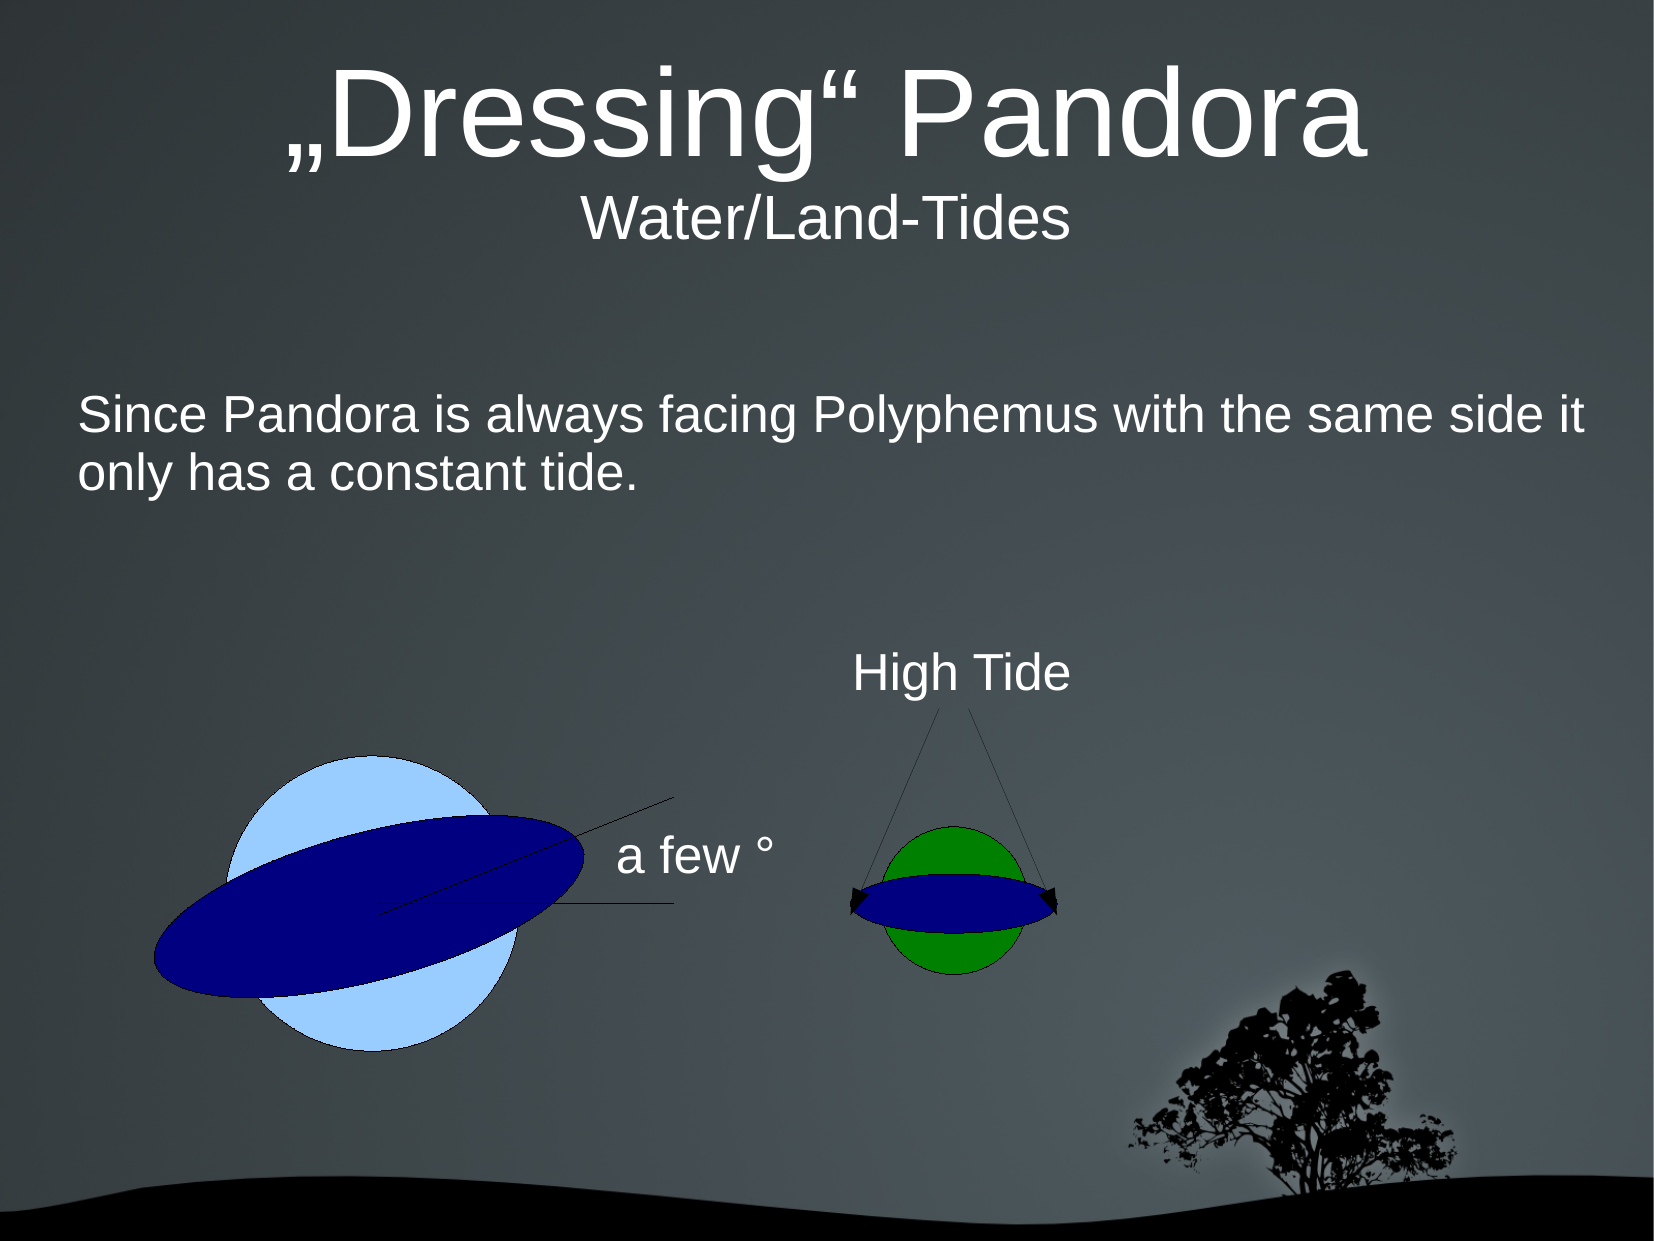

„Dressing“ Pandora
Water/Land-Tides
Since Pandora is always facing Polyphemus with the same side it
only has a constant tide.
High Tide
a few °